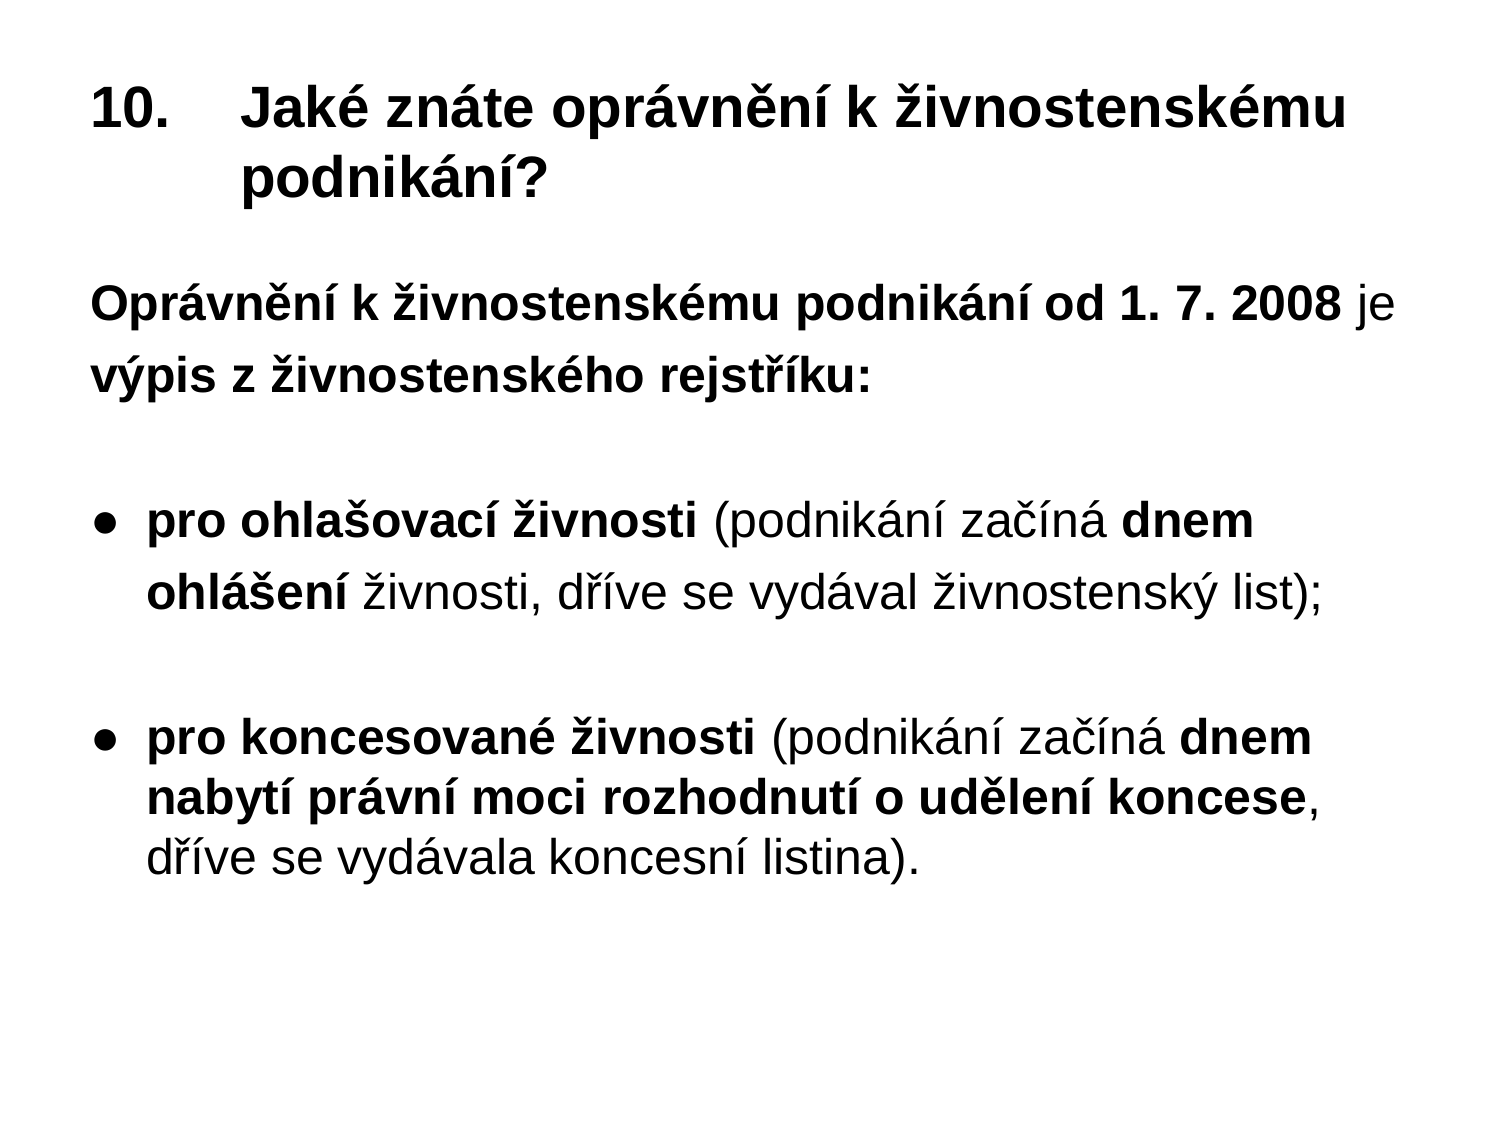

# 10.	Jaké znáte oprávnění k živnostenskému 	podnikání?
Oprávnění k živnostenskému podnikání od 1. 7. 2008 je
výpis z živnostenského rejstříku:
● 	pro ohlašovací živnosti (podnikání začíná dnem
	ohlášení živnosti, dříve se vydával živnostenský list);
● 	pro koncesované živnosti (podnikání začíná dnem nabytí právní moci rozhodnutí o udělení koncese, dříve se vydávala koncesní listina).